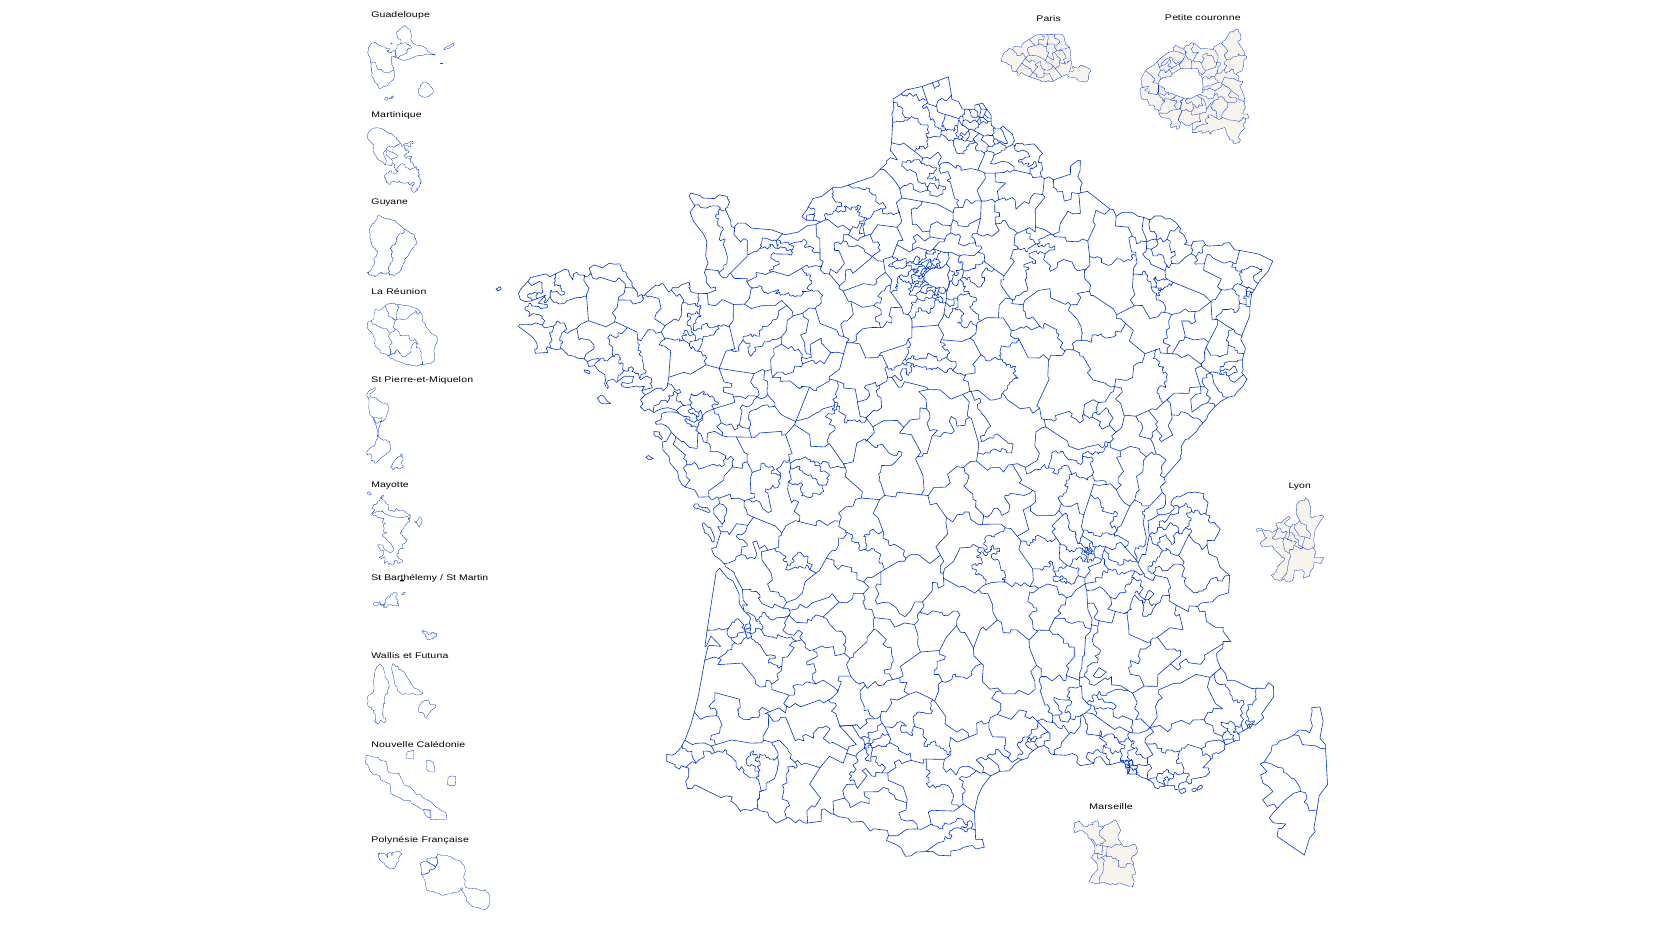

Guadeloupe
Petite couronne
Paris
Martinique
Guyane
La Réunion
St Pierre-et-Miquelon
Mayotte
Lyon
St Barthélemy / St Martin
Wallis et Futuna
Nouvelle Calédonie
Marseille
Polynésie Française